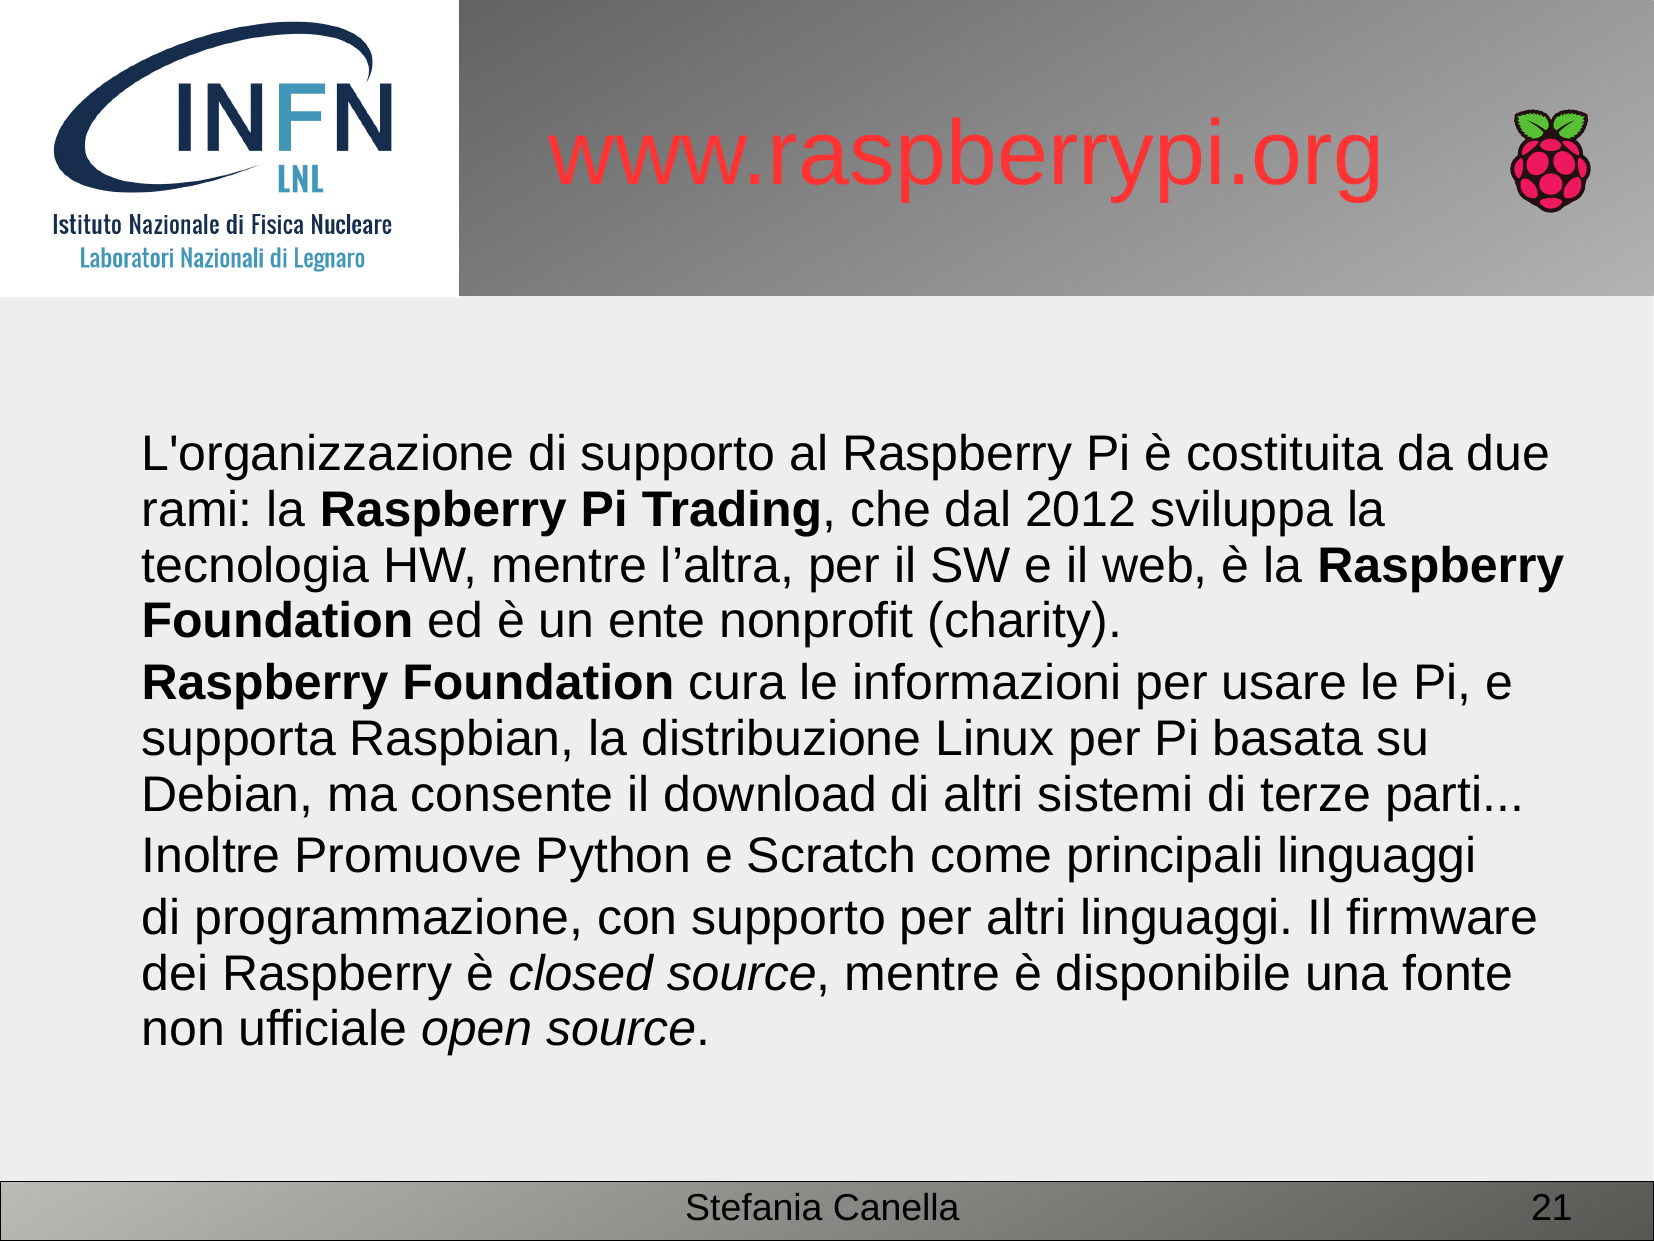

# www.raspberrypi.org
L'organizzazione di supporto al Raspberry Pi è costituita da due rami: la Raspberry Pi Trading, che dal 2012 sviluppa la tecnologia HW, mentre l’altra, per il SW e il web, è la Raspberry Foundation ed è un ente nonprofit (charity).
Raspberry Foundation cura le informazioni per usare le Pi, e supporta Raspbian, la distribuzione Linux per Pi basata su Debian, ma consente il download di altri sistemi di terze parti...
Inoltre Promuove Python e Scratch come principali linguaggi
di programmazione, con supporto per altri linguaggi. Il firmware dei Raspberry è closed source, mentre è disponibile una fonte non ufficiale open source.
Stefania Canella